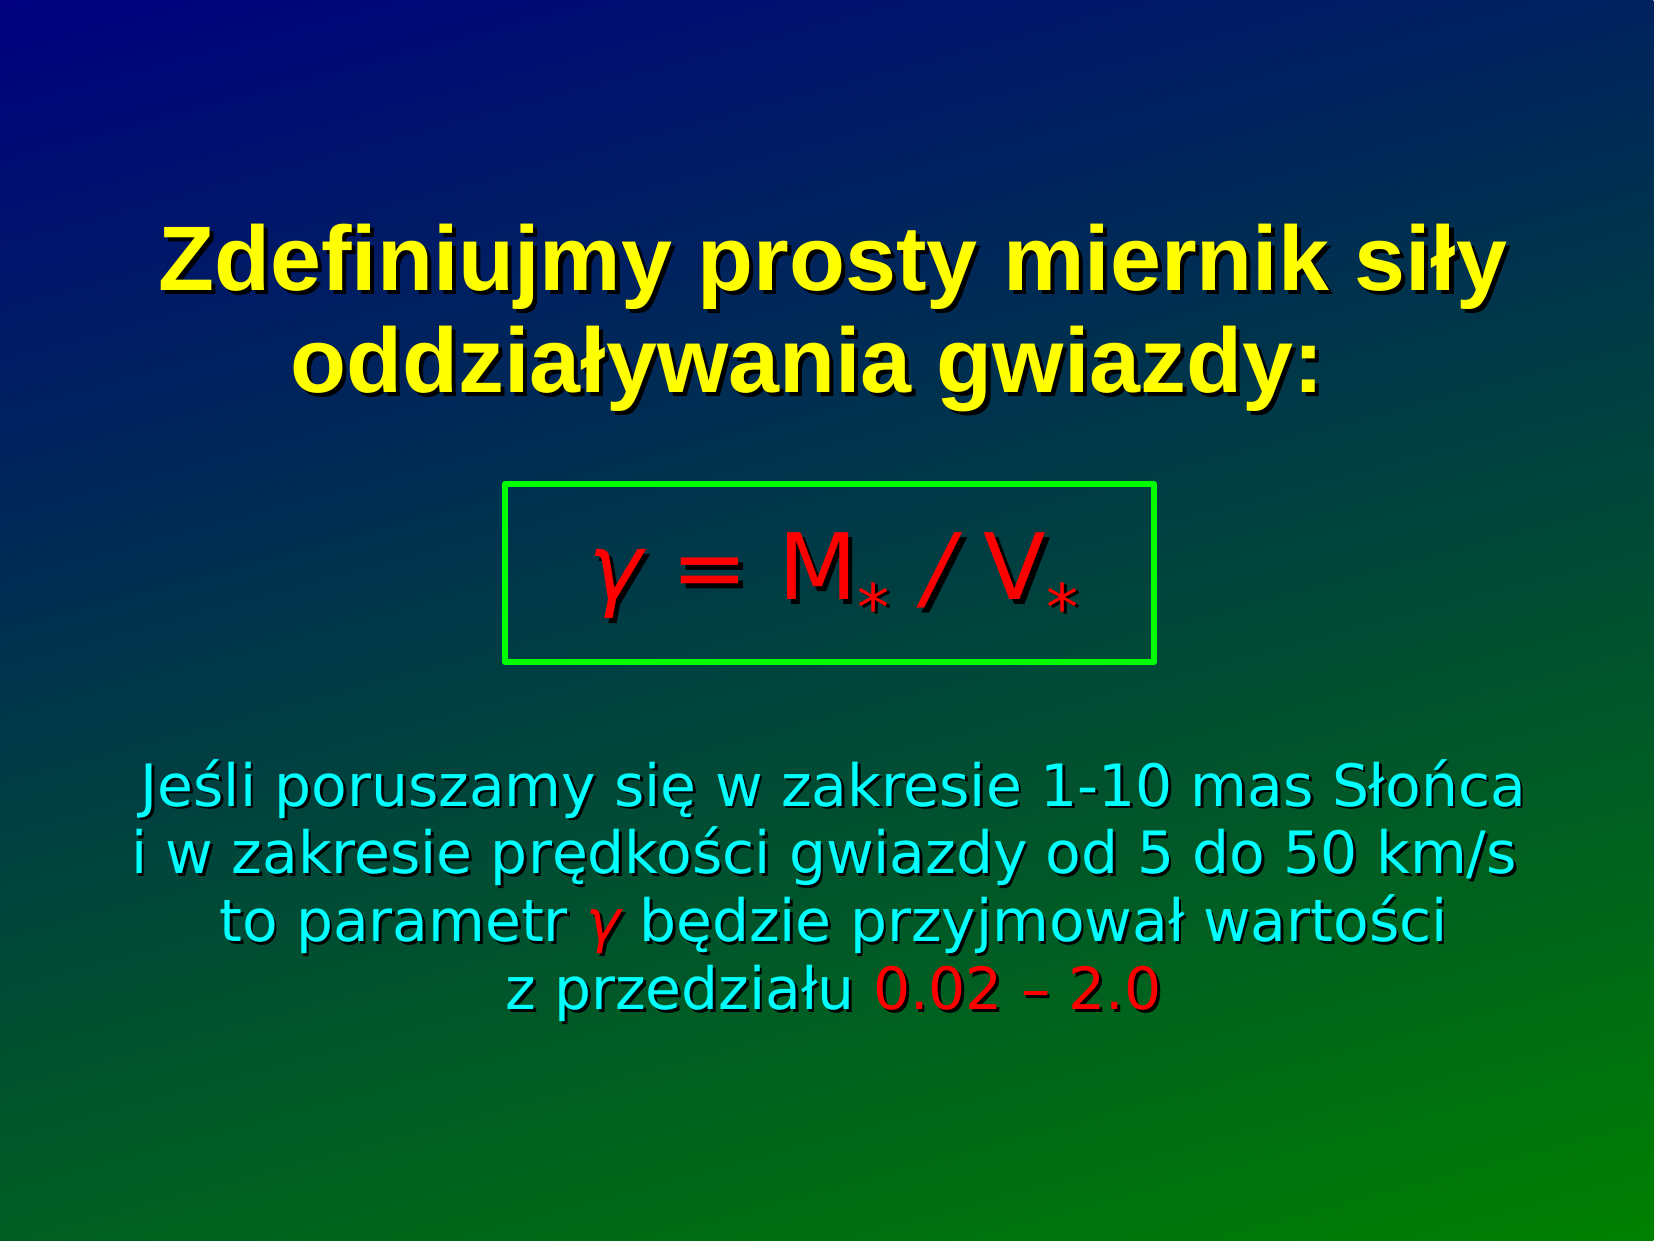

# Zdefiniujmy prosty miernik siły oddziaływania gwiazdy: γ = M* / V* Jeśli poruszamy się w zakresie 1-10 mas Słońca i w zakresie prędkości gwiazdy od 5 do 50 km/s to parametr γ będzie przyjmował wartości z przedziału 0.02 – 2.0